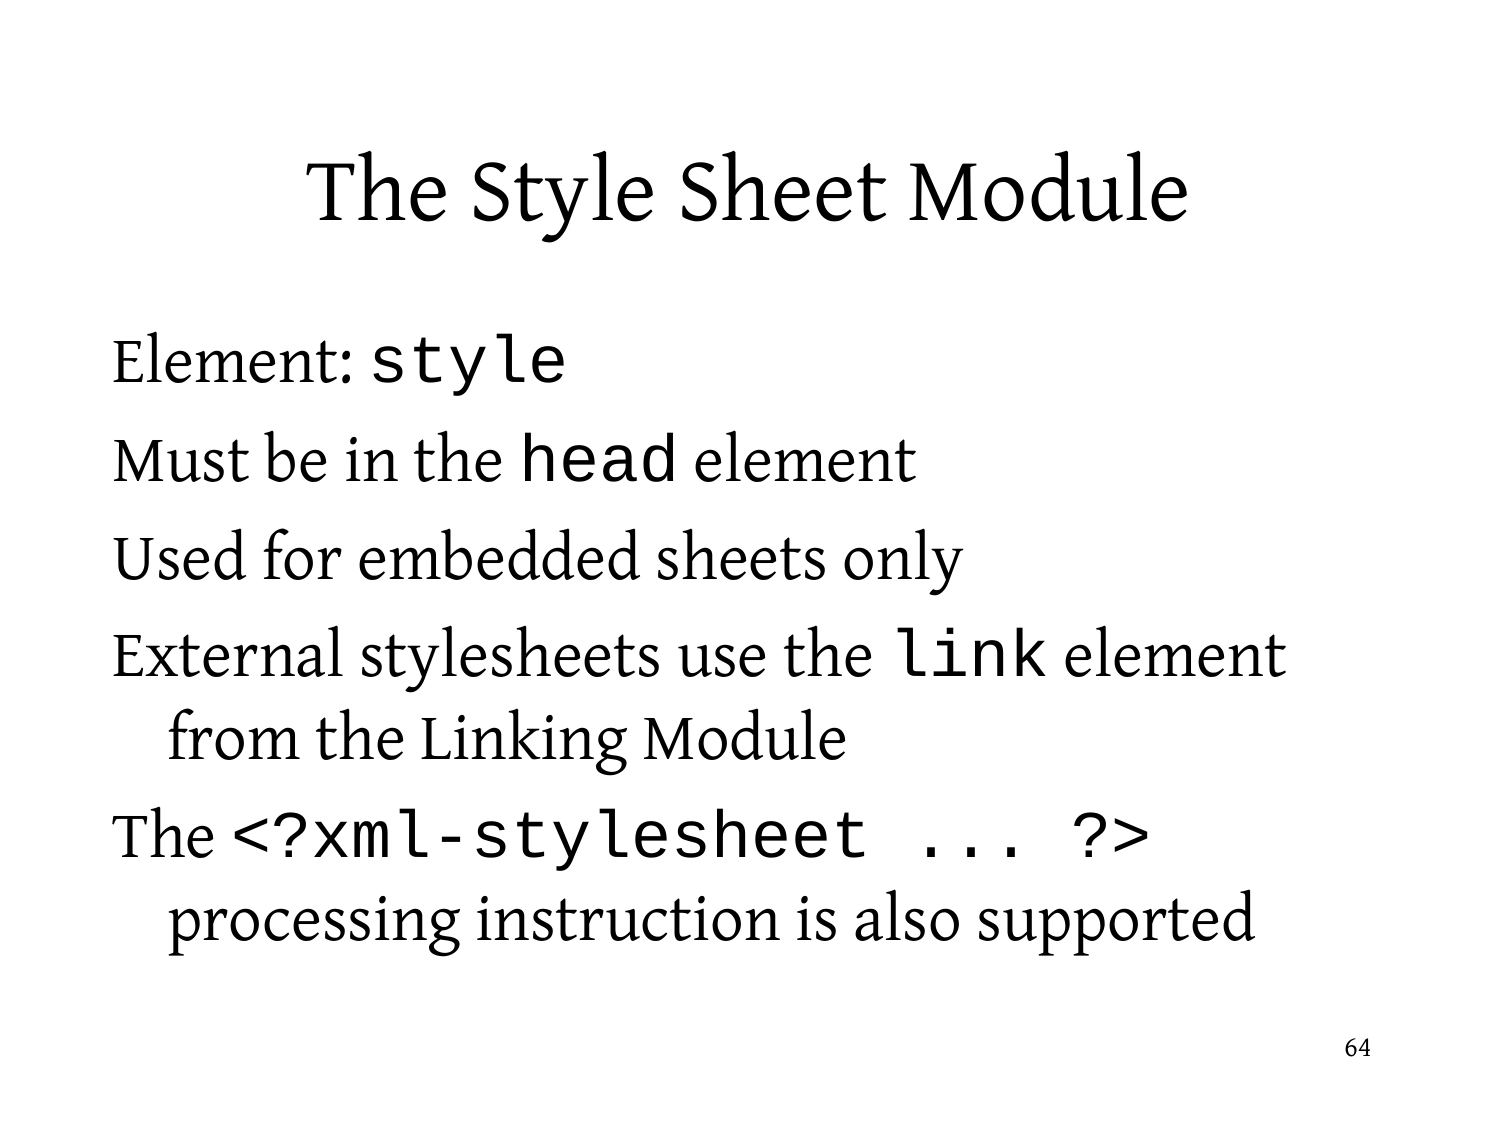

# The Style Sheet Module
Element: style
Must be in the head element
Used for embedded sheets only
External stylesheets use the link element from the Linking Module
The <?xml-stylesheet ... ?> processing instruction is also supported